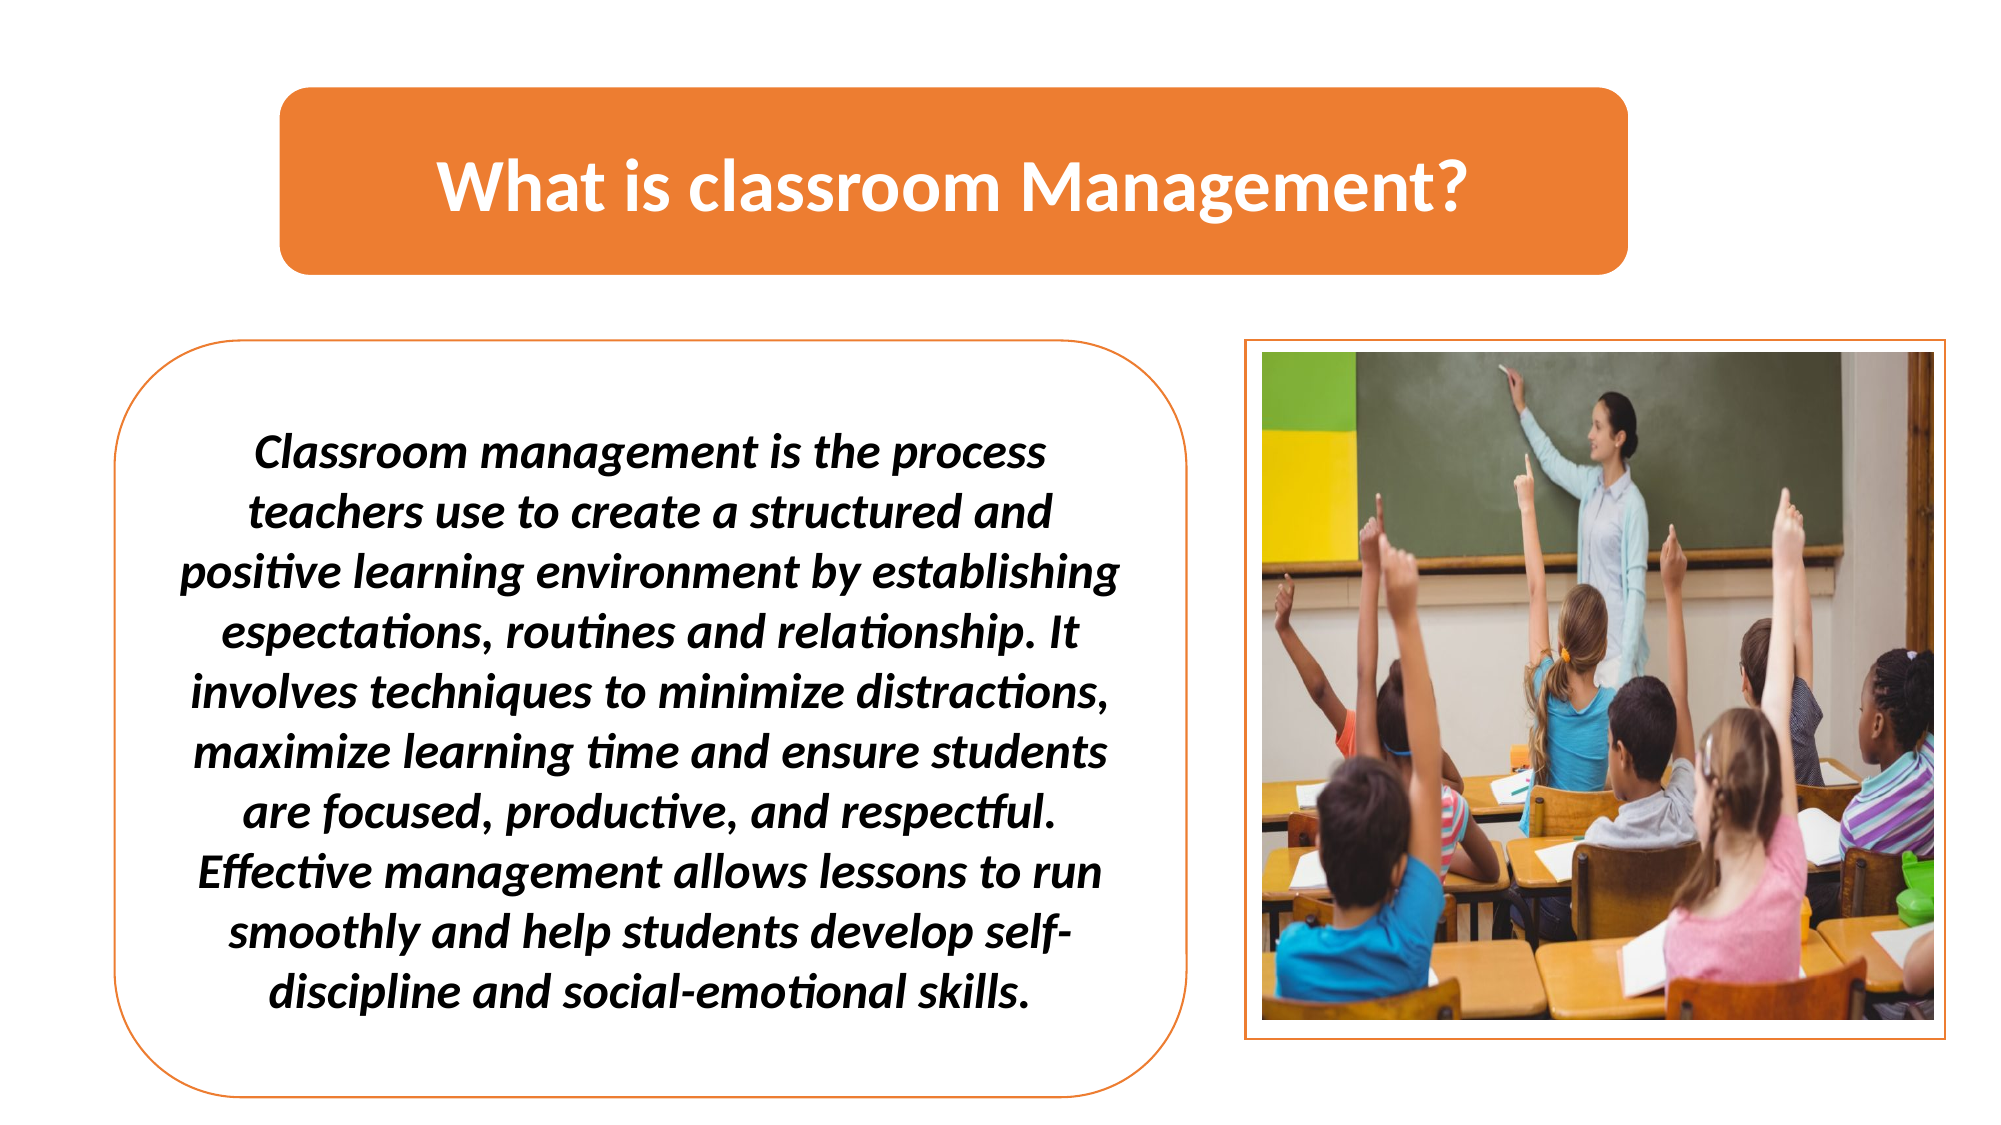

What is classroom Management?
Classroom management is the process teachers use to create a structured and positive learning environment by establishing espectations, routines and relationship. It involves techniques to minimize distractions, maximize learning time and ensure students are focused, productive, and respectful. Effective management allows lessons to run smoothly and help students develop self-discipline and social-emotional skills.